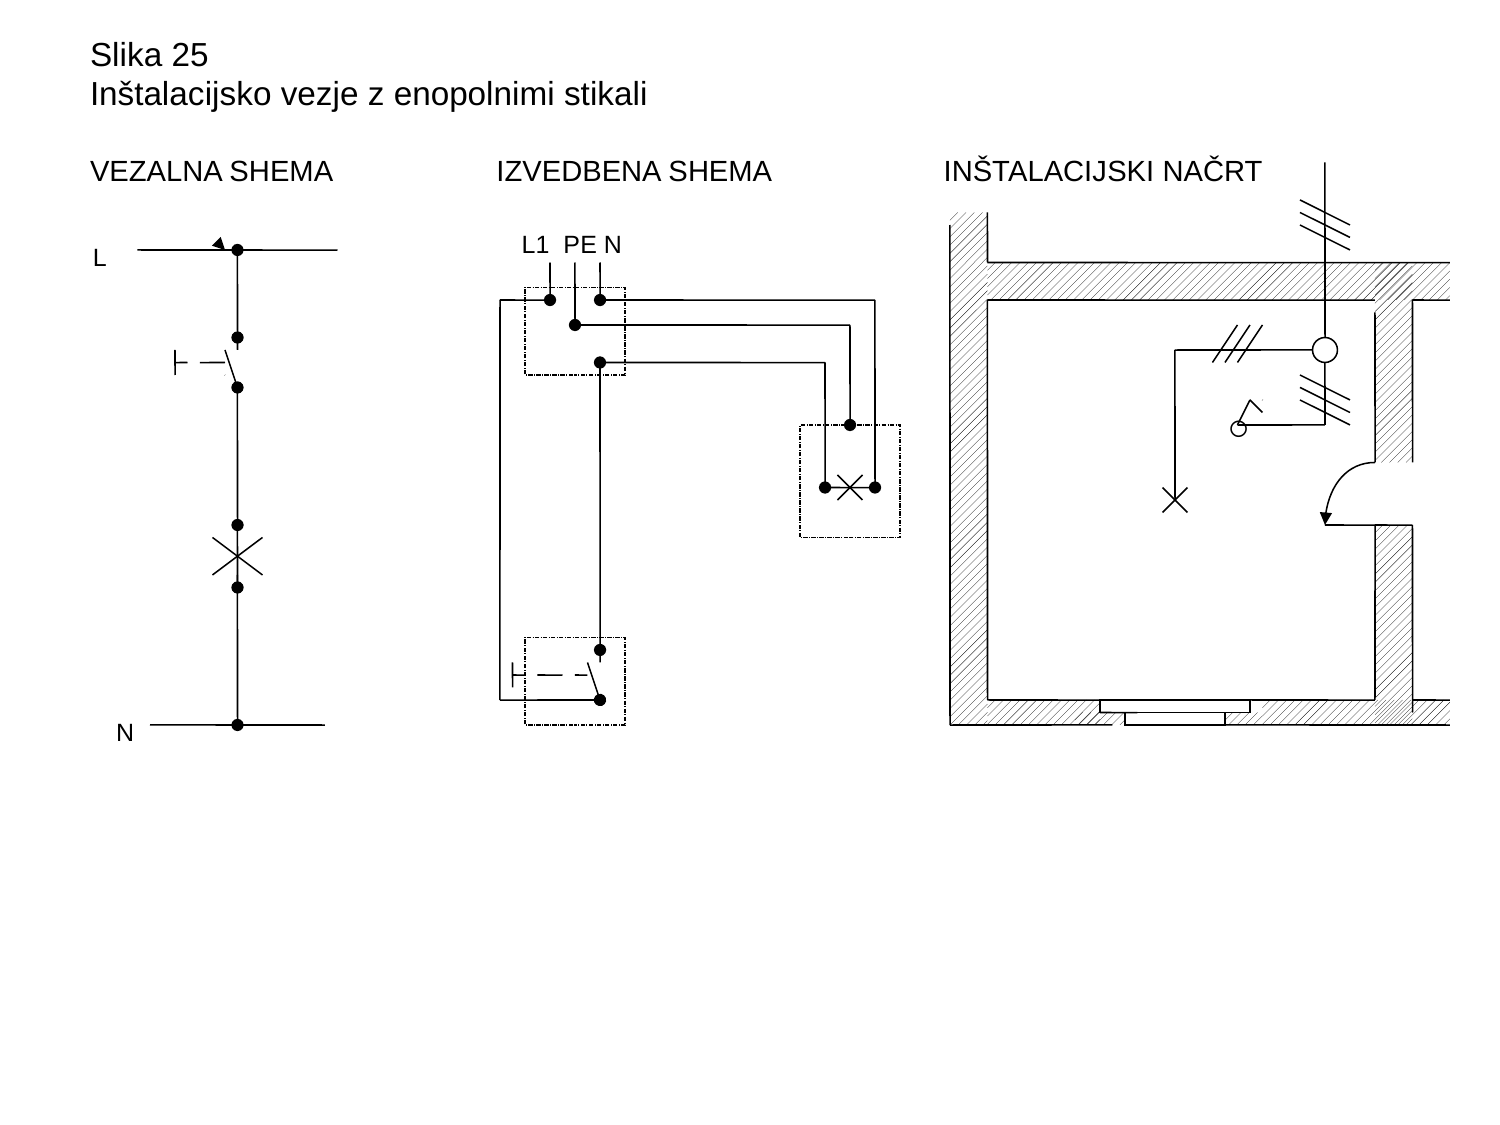

# Slika 25 Inštalacijsko vezje z enopolnimi stikali VEZALNA SHEMA IZVEDBENA SHEMA INŠTALACIJSKI NAČRT
 L1 PE N
L
○
N